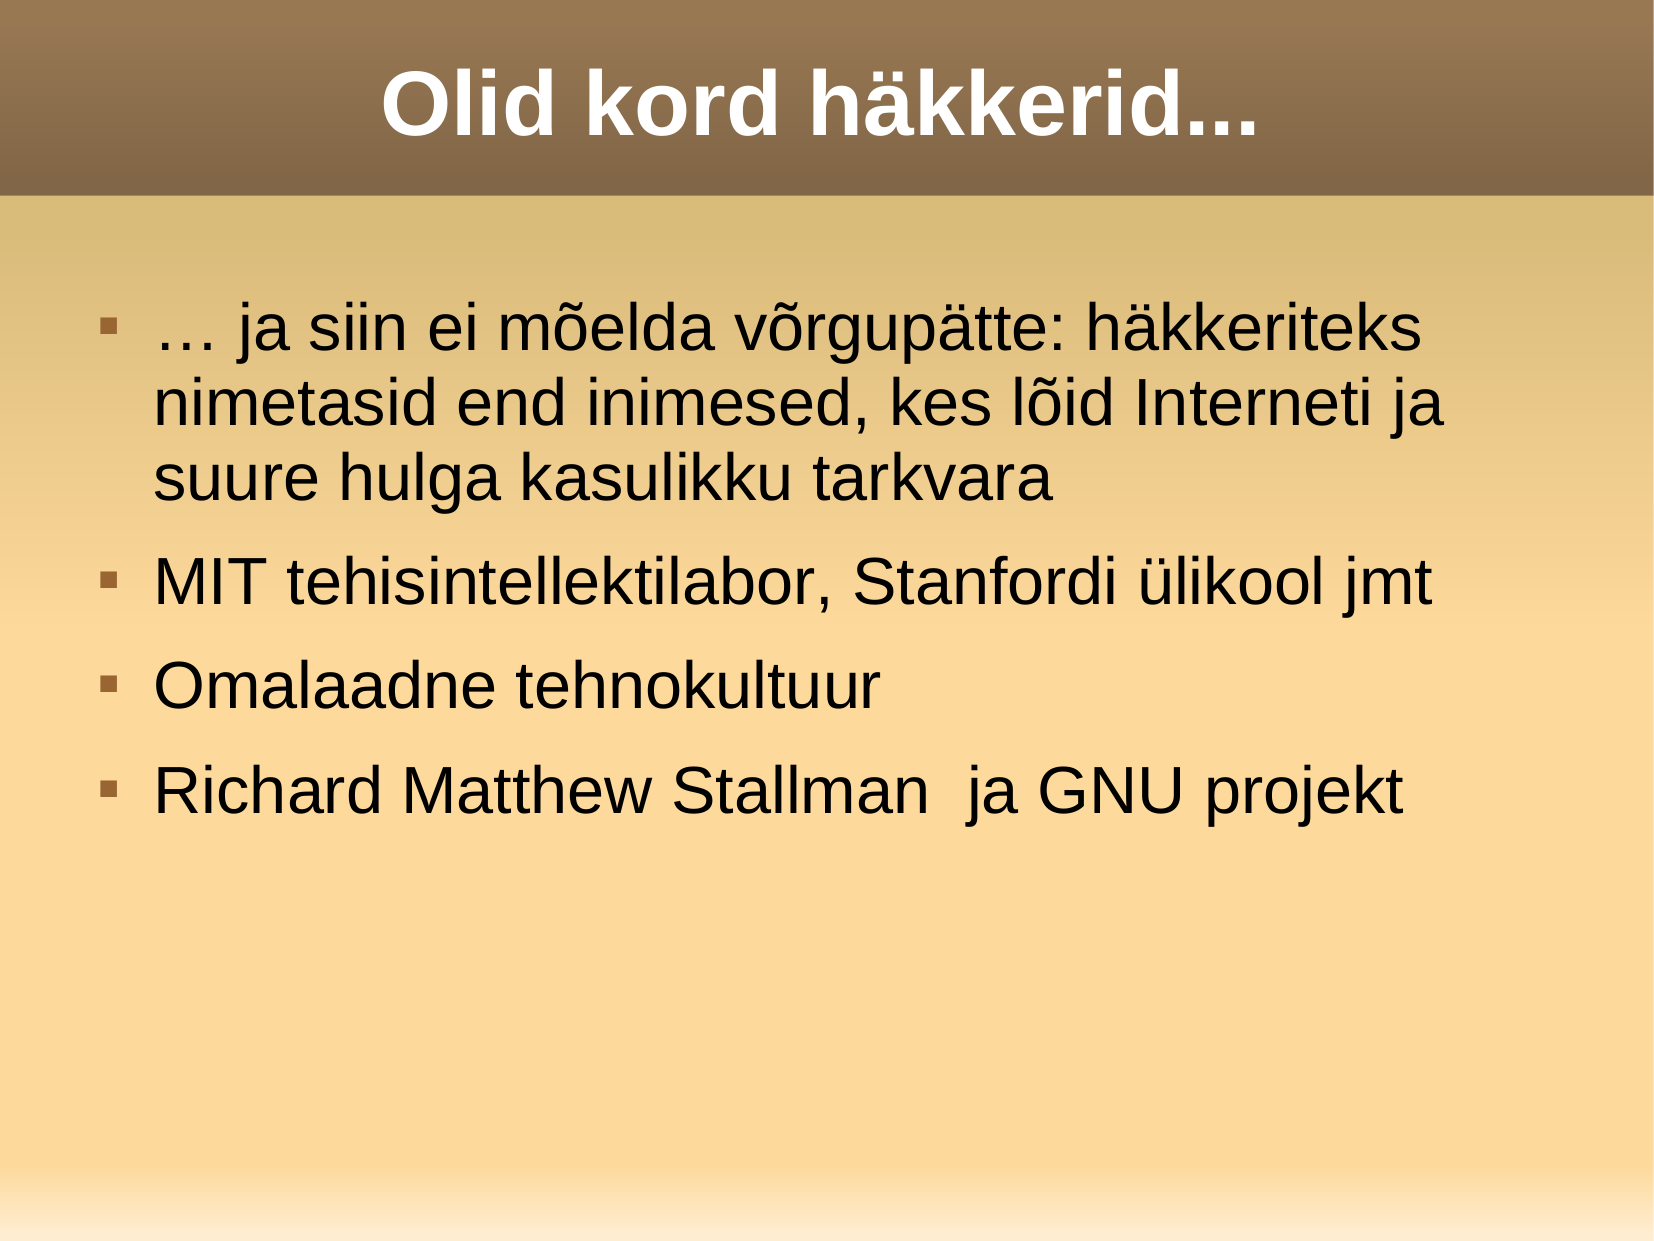

# Olid kord häkkerid...
… ja siin ei mõelda võrgupätte: häkkeriteks nimetasid end inimesed, kes lõid Interneti ja suure hulga kasulikku tarkvara
MIT tehisintellektilabor, Stanfordi ülikool jmt
Omalaadne tehnokultuur
Richard Matthew Stallman ja GNU projekt